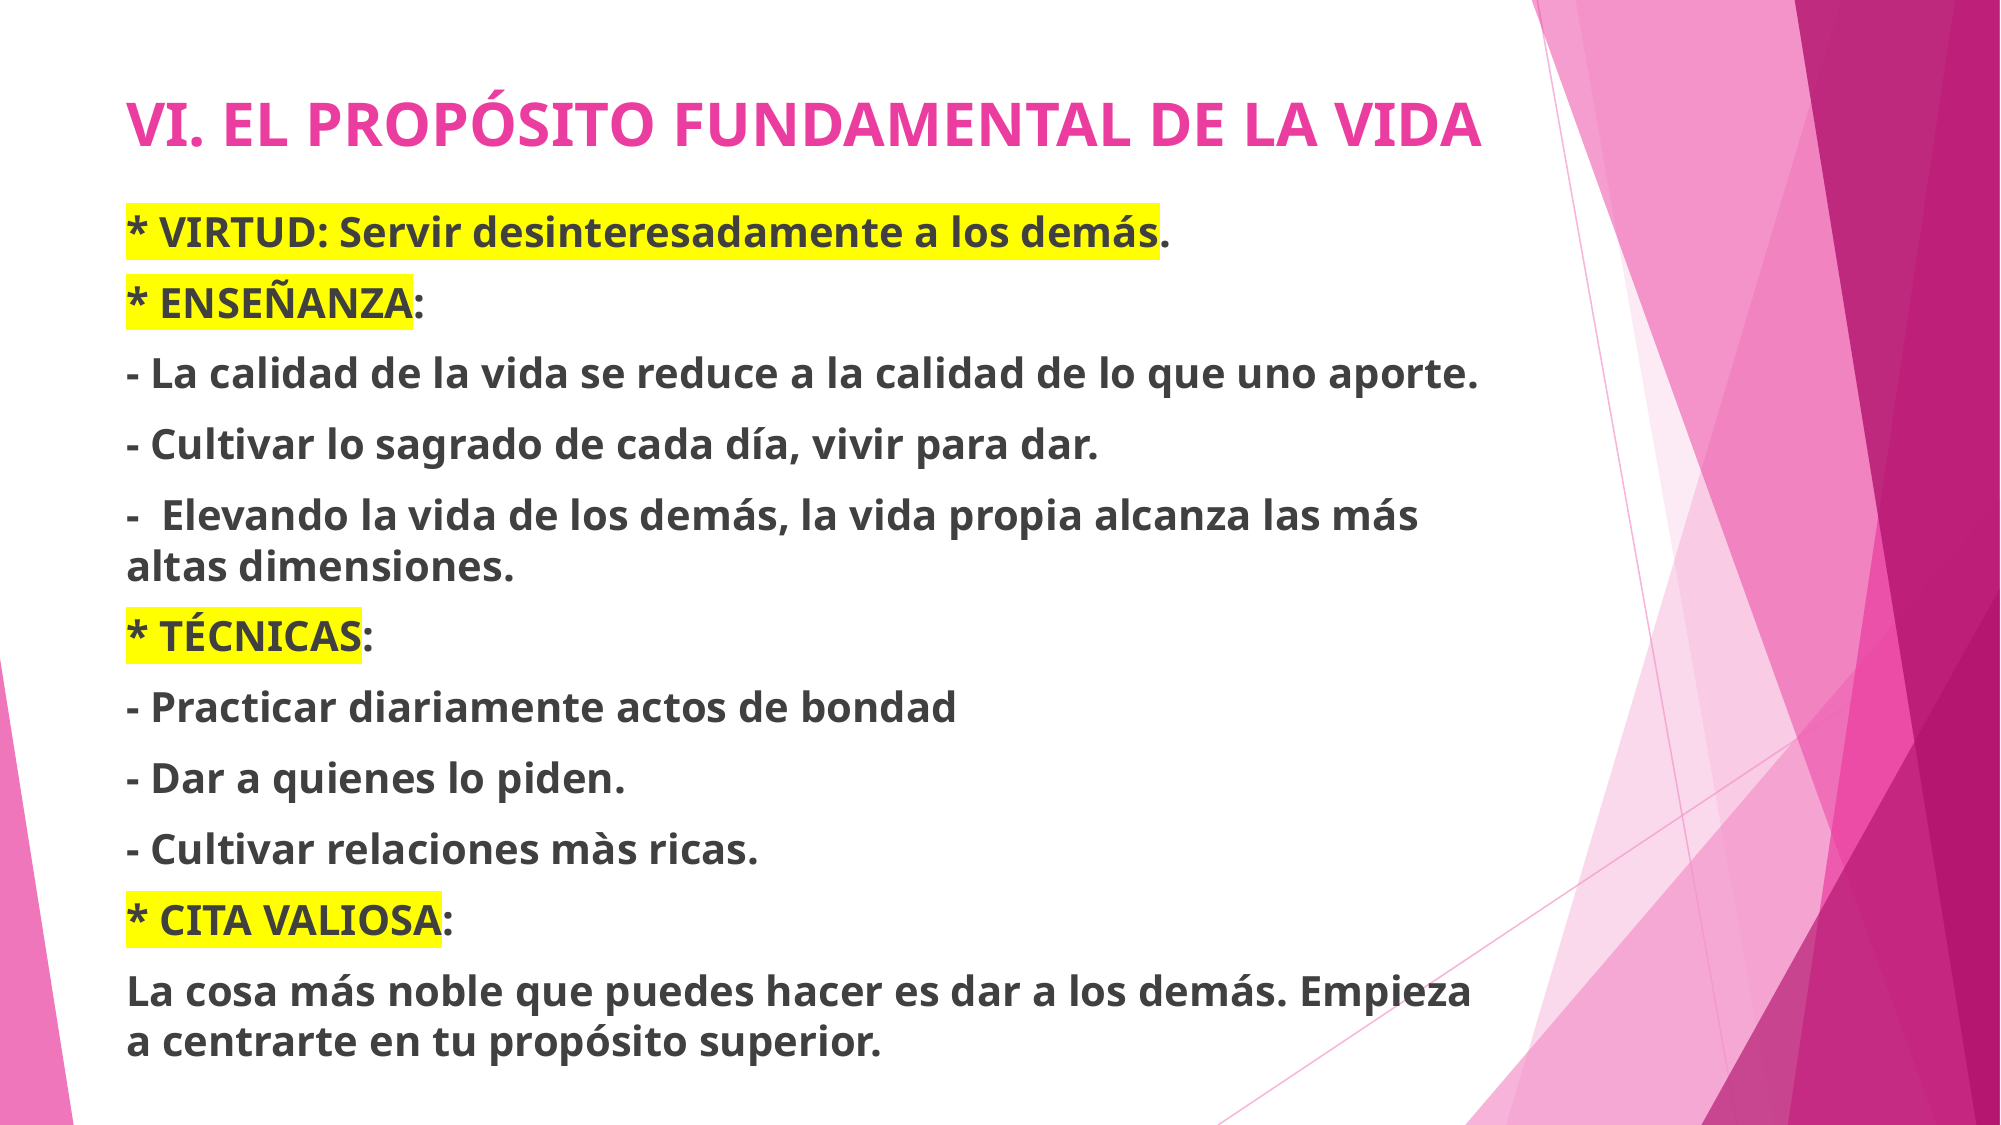

# VI. EL PROPÓSITO FUNDAMENTAL DE LA VIDA
* VIRTUD: Servir desinteresadamente a los demás.
* ENSEÑANZA:
- La calidad de la vida se reduce a la calidad de lo que uno aporte.
- Cultivar lo sagrado de cada día, vivir para dar.
- Elevando la vida de los demás, la vida propia alcanza las más altas dimensiones.
* TÉCNICAS:
- Practicar diariamente actos de bondad
- Dar a quienes lo piden.
- Cultivar relaciones màs ricas.
* CITA VALIOSA:
La cosa más noble que puedes hacer es dar a los demás. Empieza a centrarte en tu propósito superior.